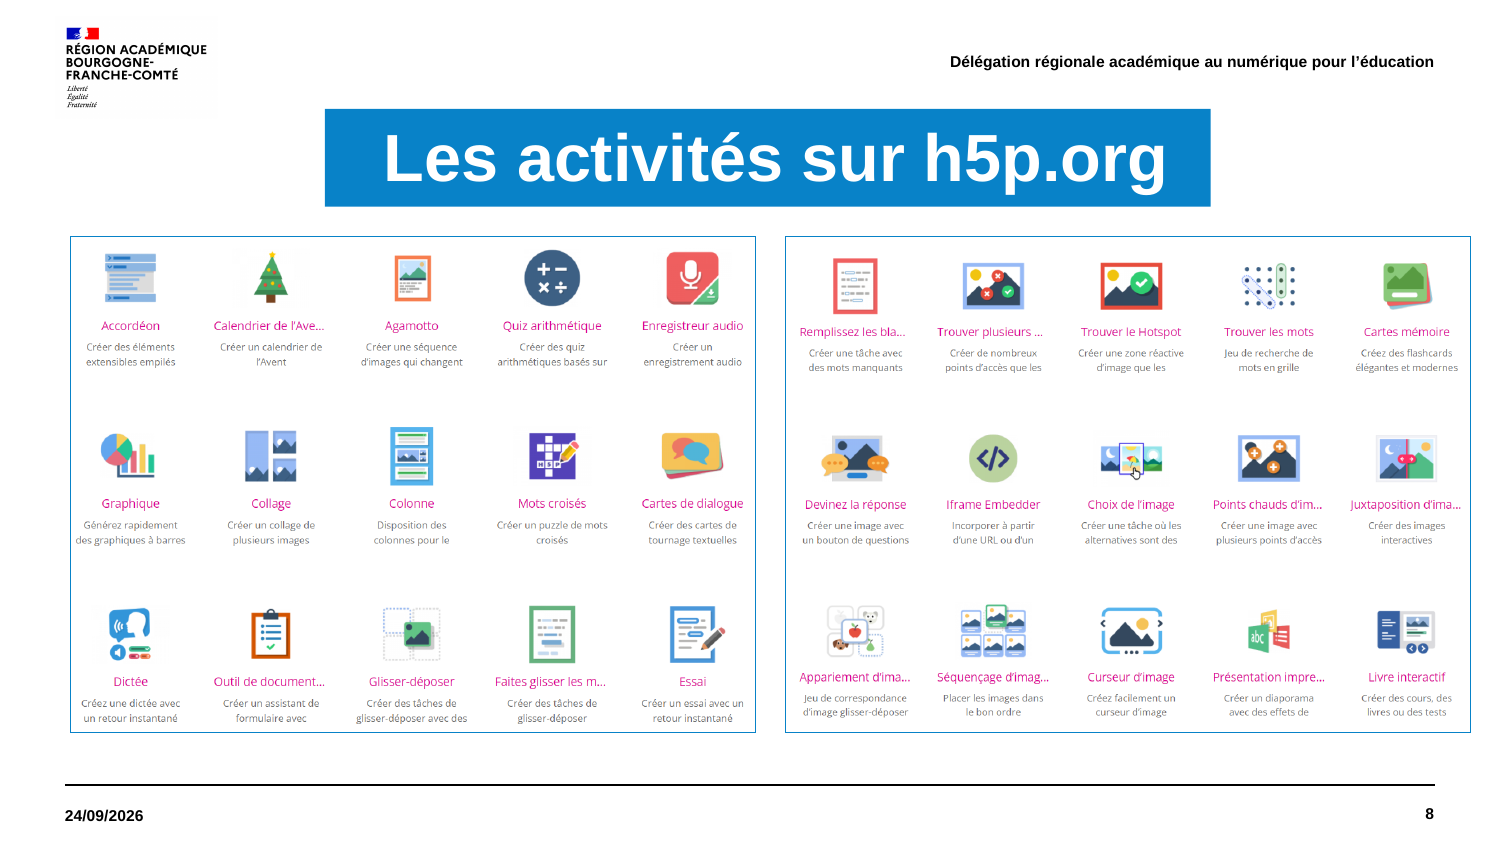

Délégation régionale académique au numérique pour l’éducation
Les activités sur h5p.org